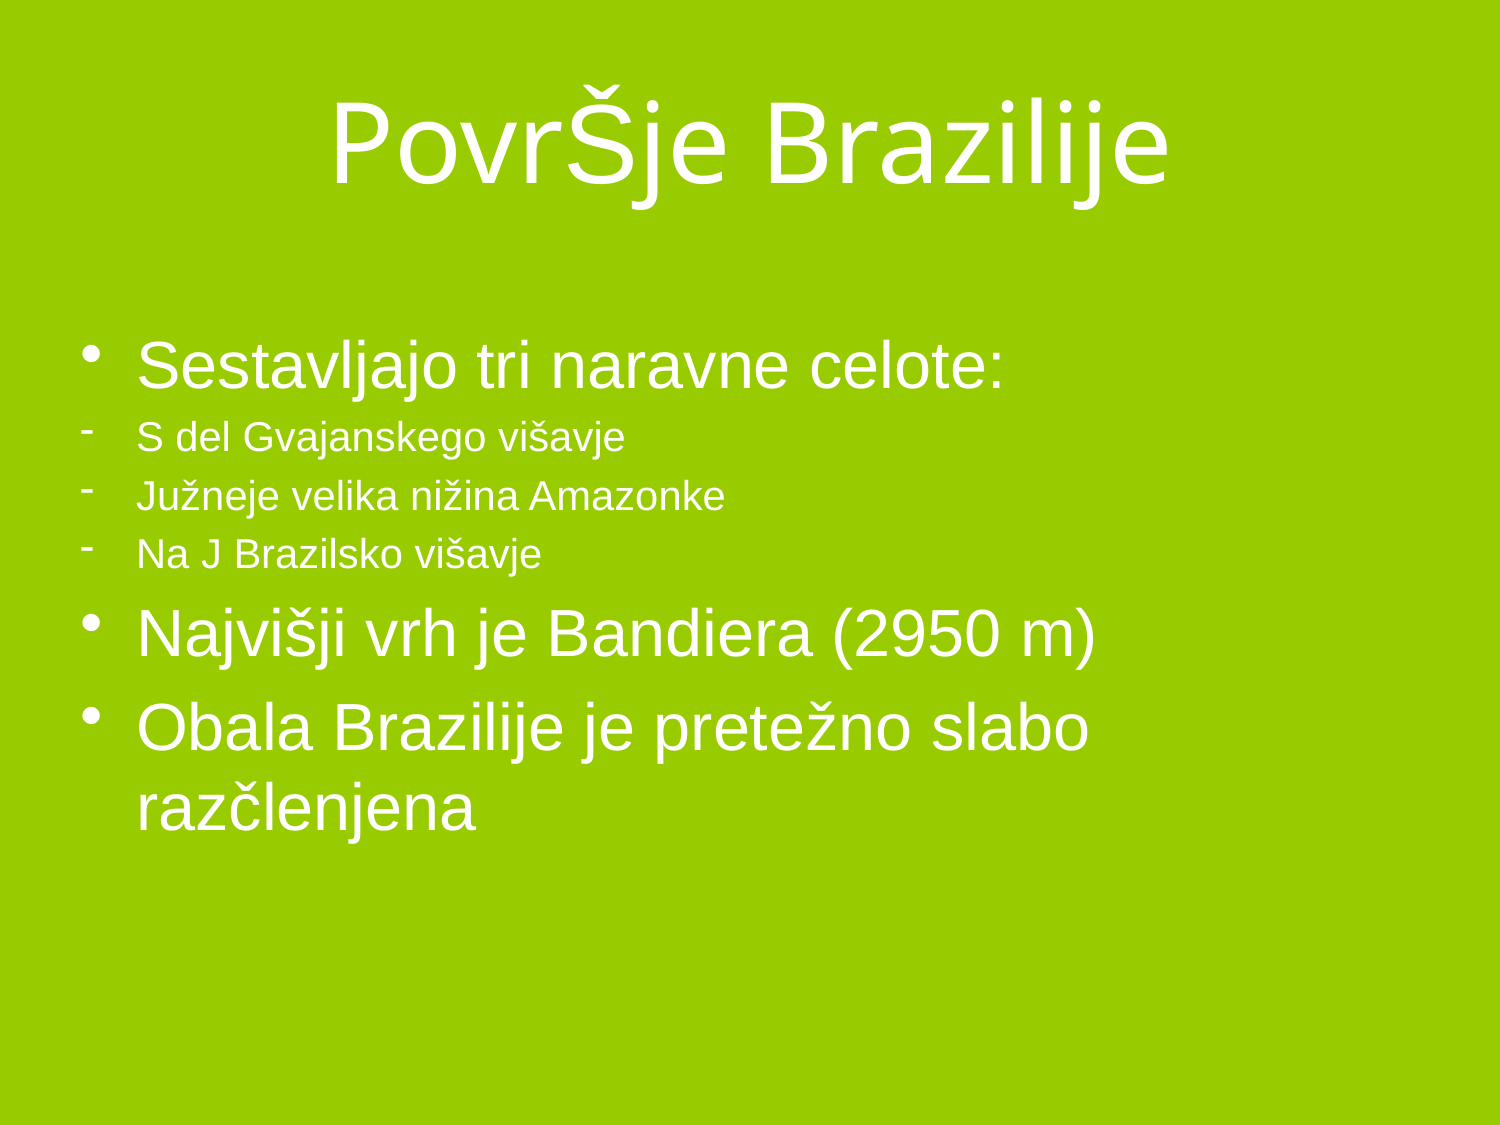

# PovrŠje Brazilije
Sestavljajo tri naravne celote:
S del Gvajanskego višavje
Južneje velika nižina Amazonke
Na J Brazilsko višavje
Najvišji vrh je Bandiera (2950 m)
Obala Brazilije je pretežno slabo razčlenjena